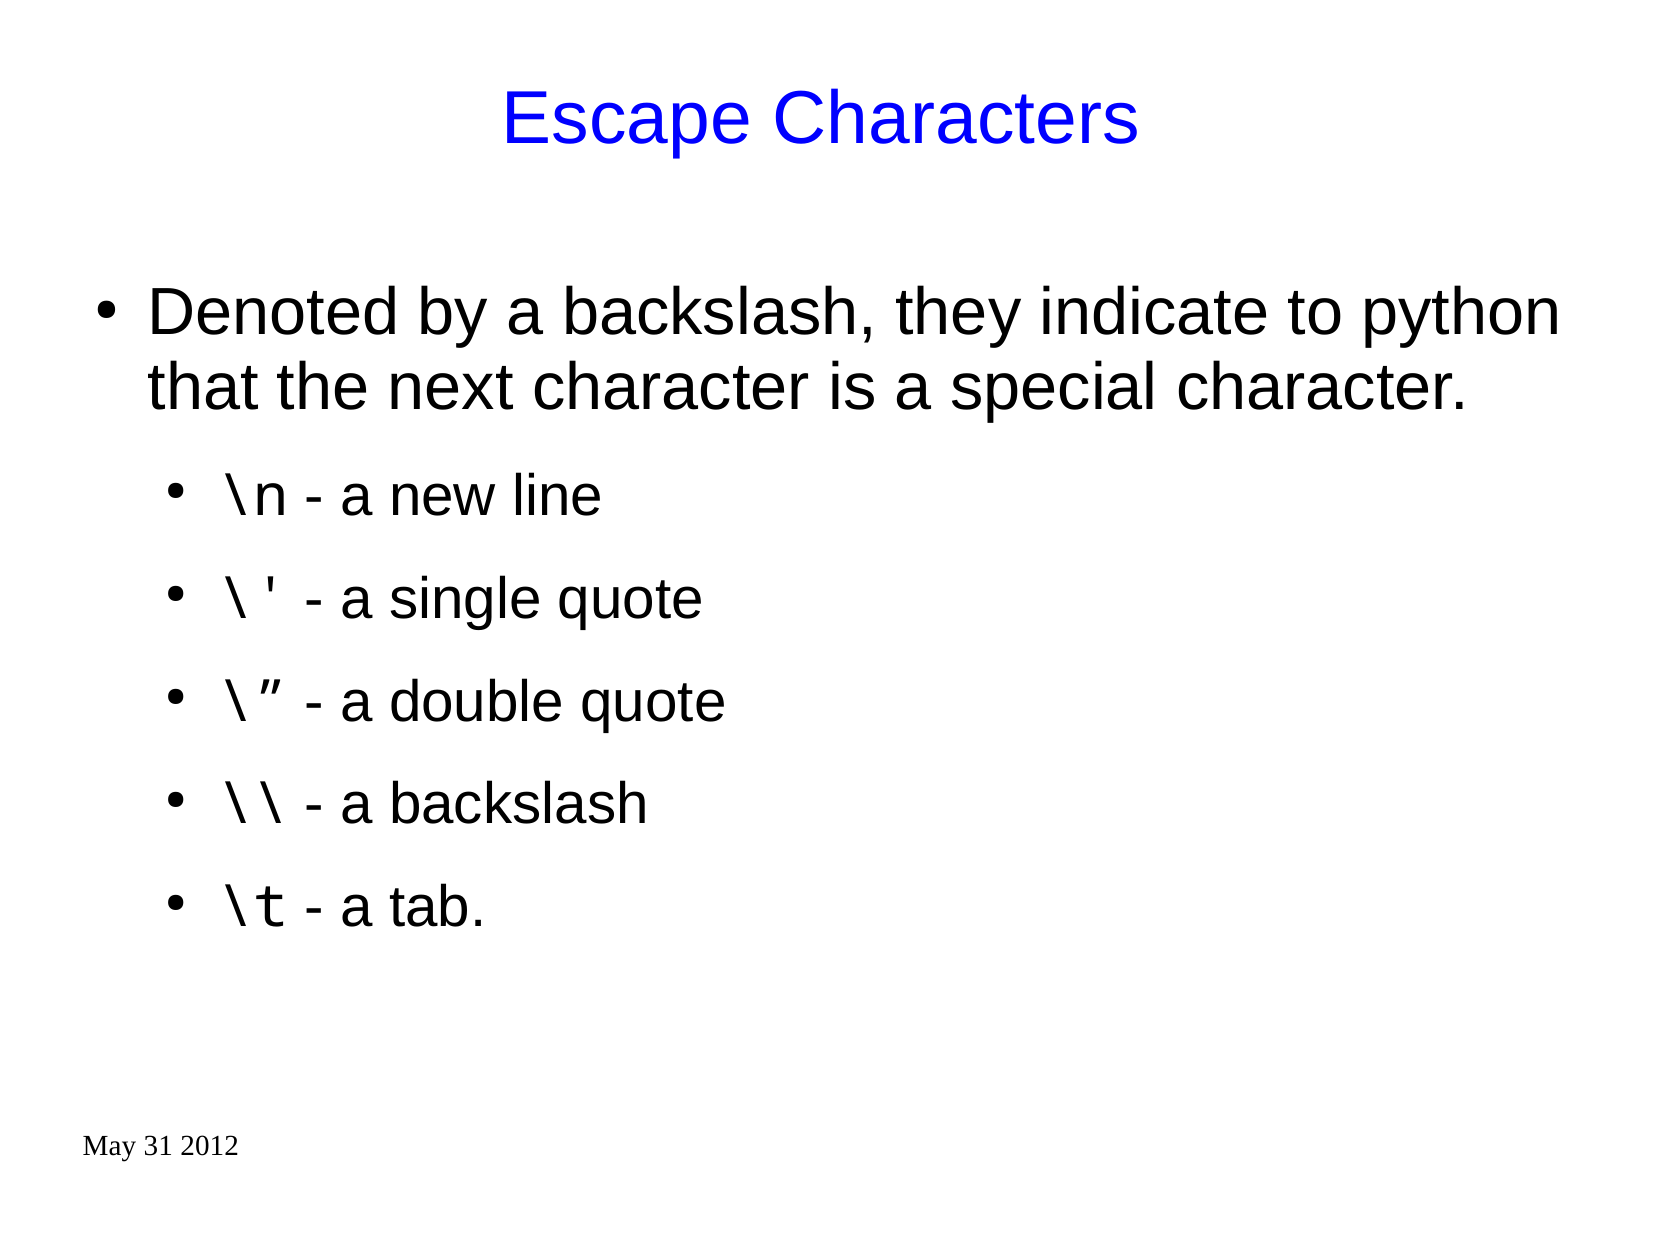

# Escape Characters
Denoted by a backslash, they indicate to python that the next character is a special character.
\n - a new line
\' - a single quote
\” - a double quote
\\ - a backslash
\t - a tab.
May 31 2012